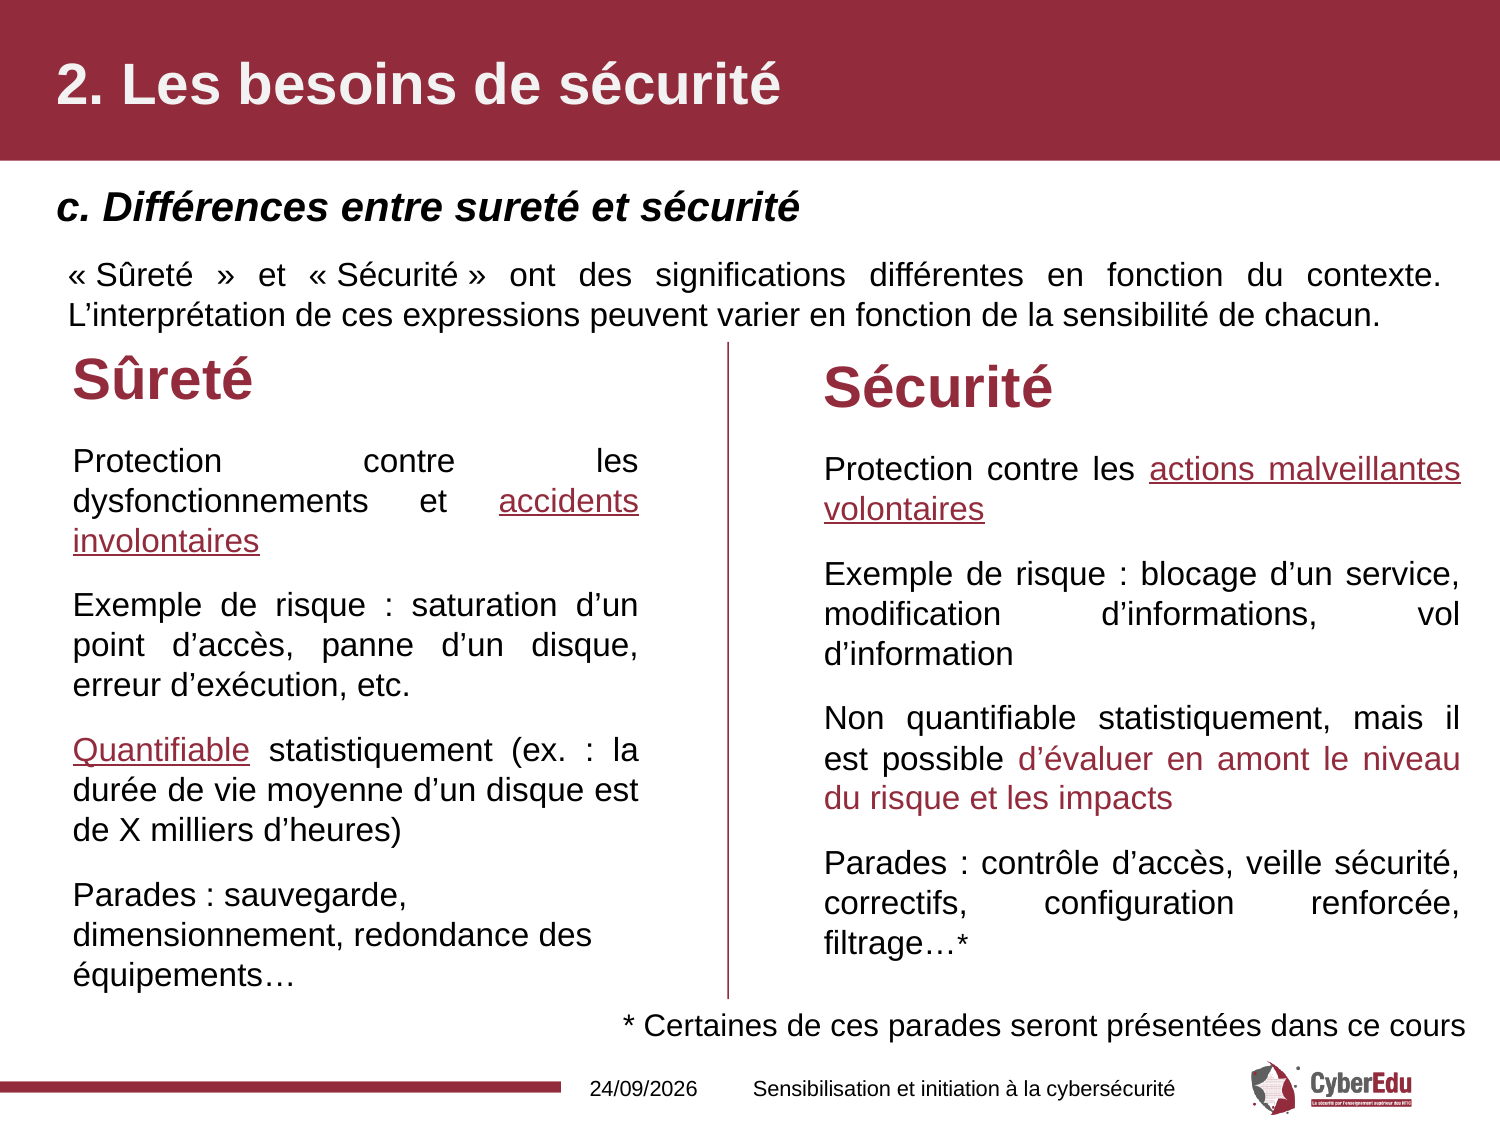

# 2. Les besoins de sécurité
c. Différences entre sureté et sécurité
« Sûreté » et « Sécurité » ont des significations différentes en fonction du contexte. L’interprétation de ces expressions peuvent varier en fonction de la sensibilité de chacun.
Sûreté
Protection contre les dysfonctionnements et accidents involontaires
Exemple de risque : saturation d’un point d’accès, panne d’un disque, erreur d’exécution, etc.
Quantifiable statistiquement (ex. : la durée de vie moyenne d’un disque est de X milliers d’heures)
Parades : sauvegarde, dimensionnement, redondance des équipements…
Sécurité
Protection contre les actions malveillantes volontaires
Exemple de risque : blocage d’un service, modification d’informations, vol d’information
Non quantifiable statistiquement, mais il est possible d’évaluer en amont le niveau du risque et les impacts
Parades : contrôle d’accès, veille sécurité, correctifs, configuration renforcée, filtrage…*
* Certaines de ces parades seront présentées dans ce cours
Sensibilisation et initiation à la cybersécurité